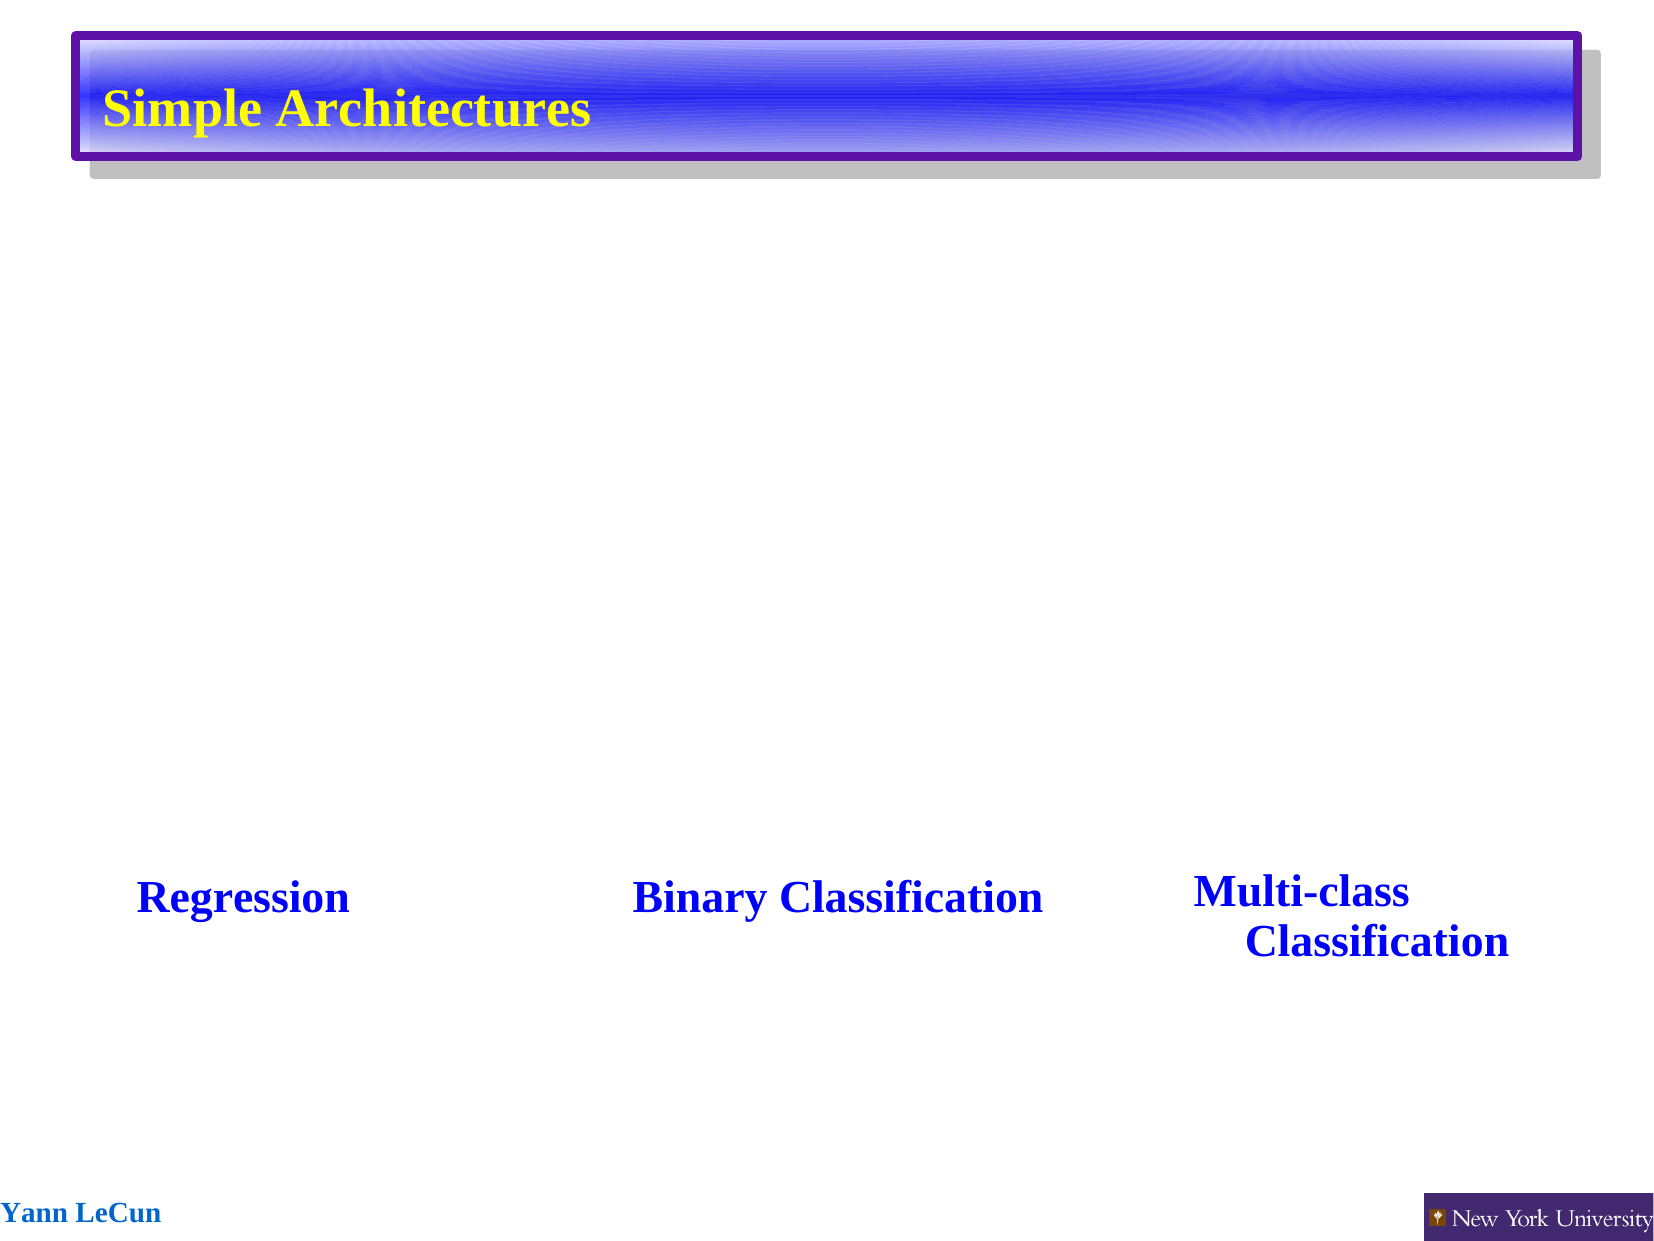

# Simple Architectures
Multi-class Classification
Regression
Binary Classification